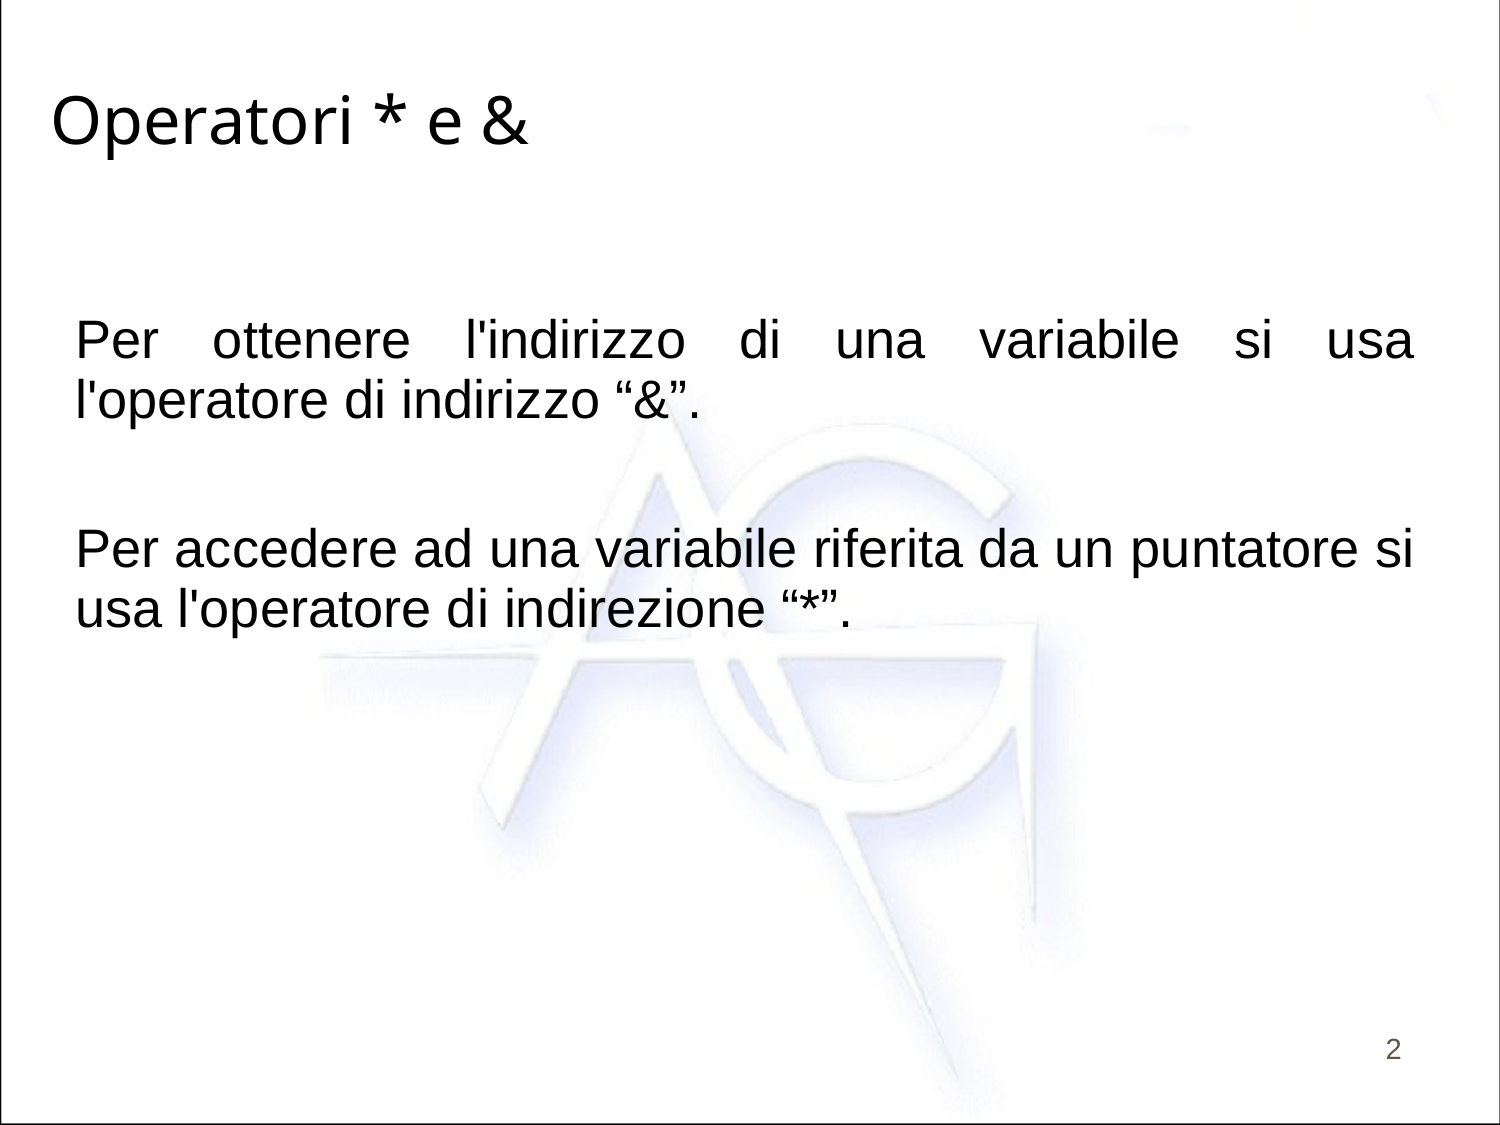

# Operatori * e &
Per ottenere l'indirizzo di una variabile si usa l'operatore di indirizzo “&”.
Per accedere ad una variabile riferita da un puntatore si usa l'operatore di indirezione “*”.
2